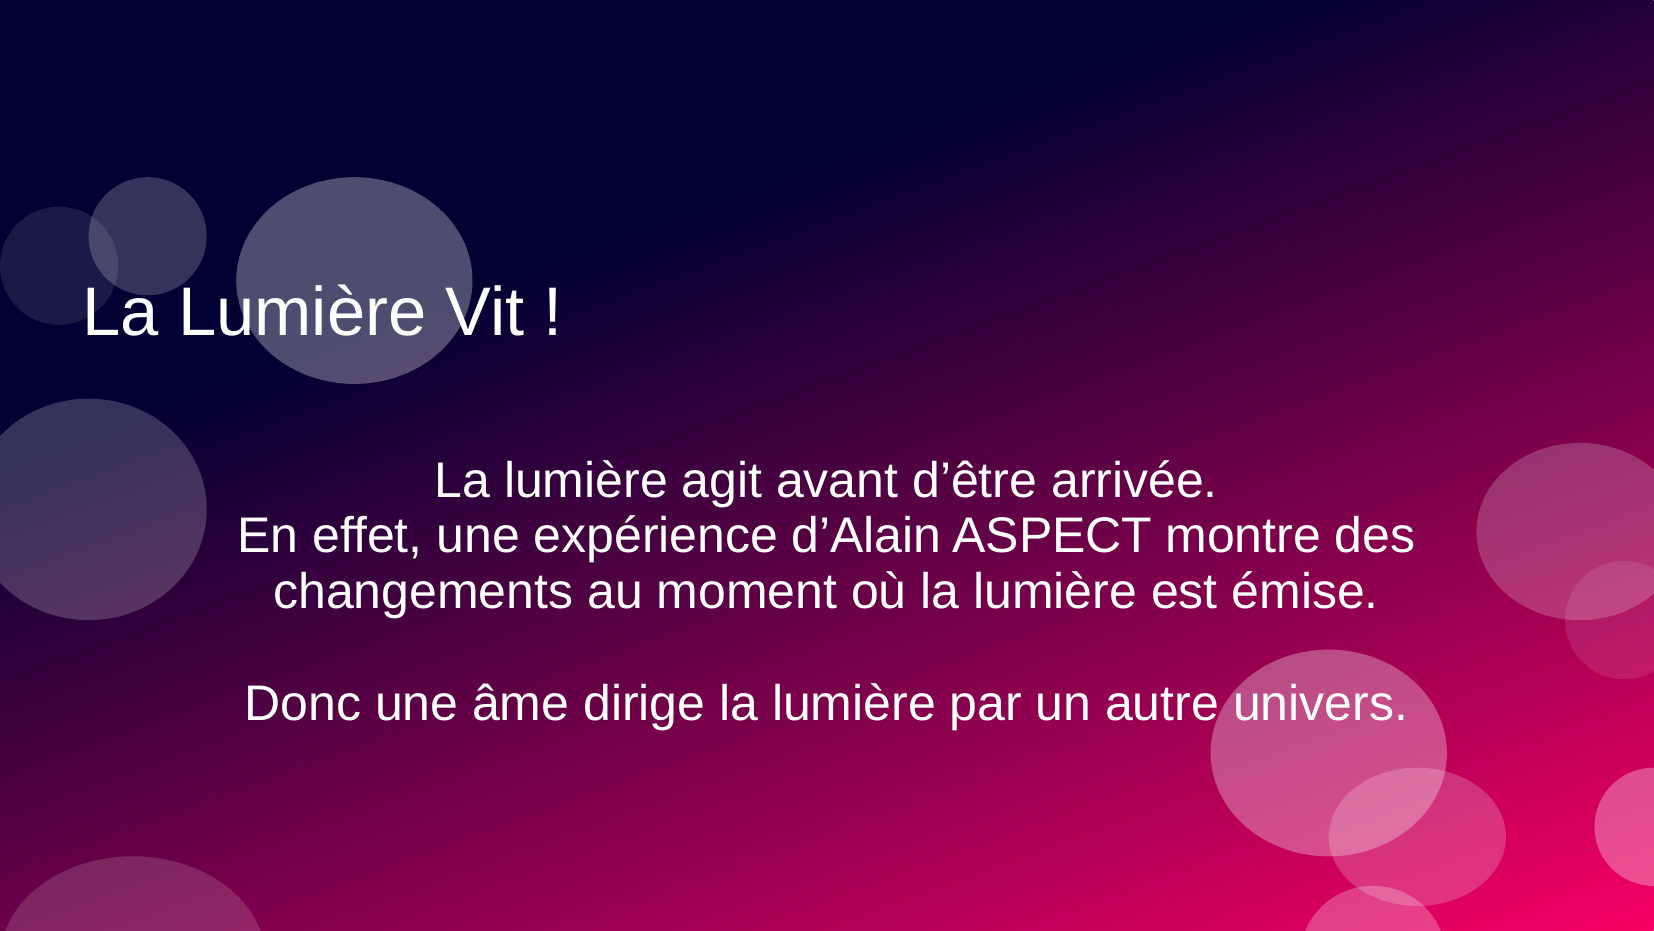

# La Lumière Vit !
La lumière agit avant d’être arrivée.
En effet, une expérience d’Alain ASPECT montre des changements au moment où la lumière est émise.
Donc une âme dirige la lumière par un autre univers.